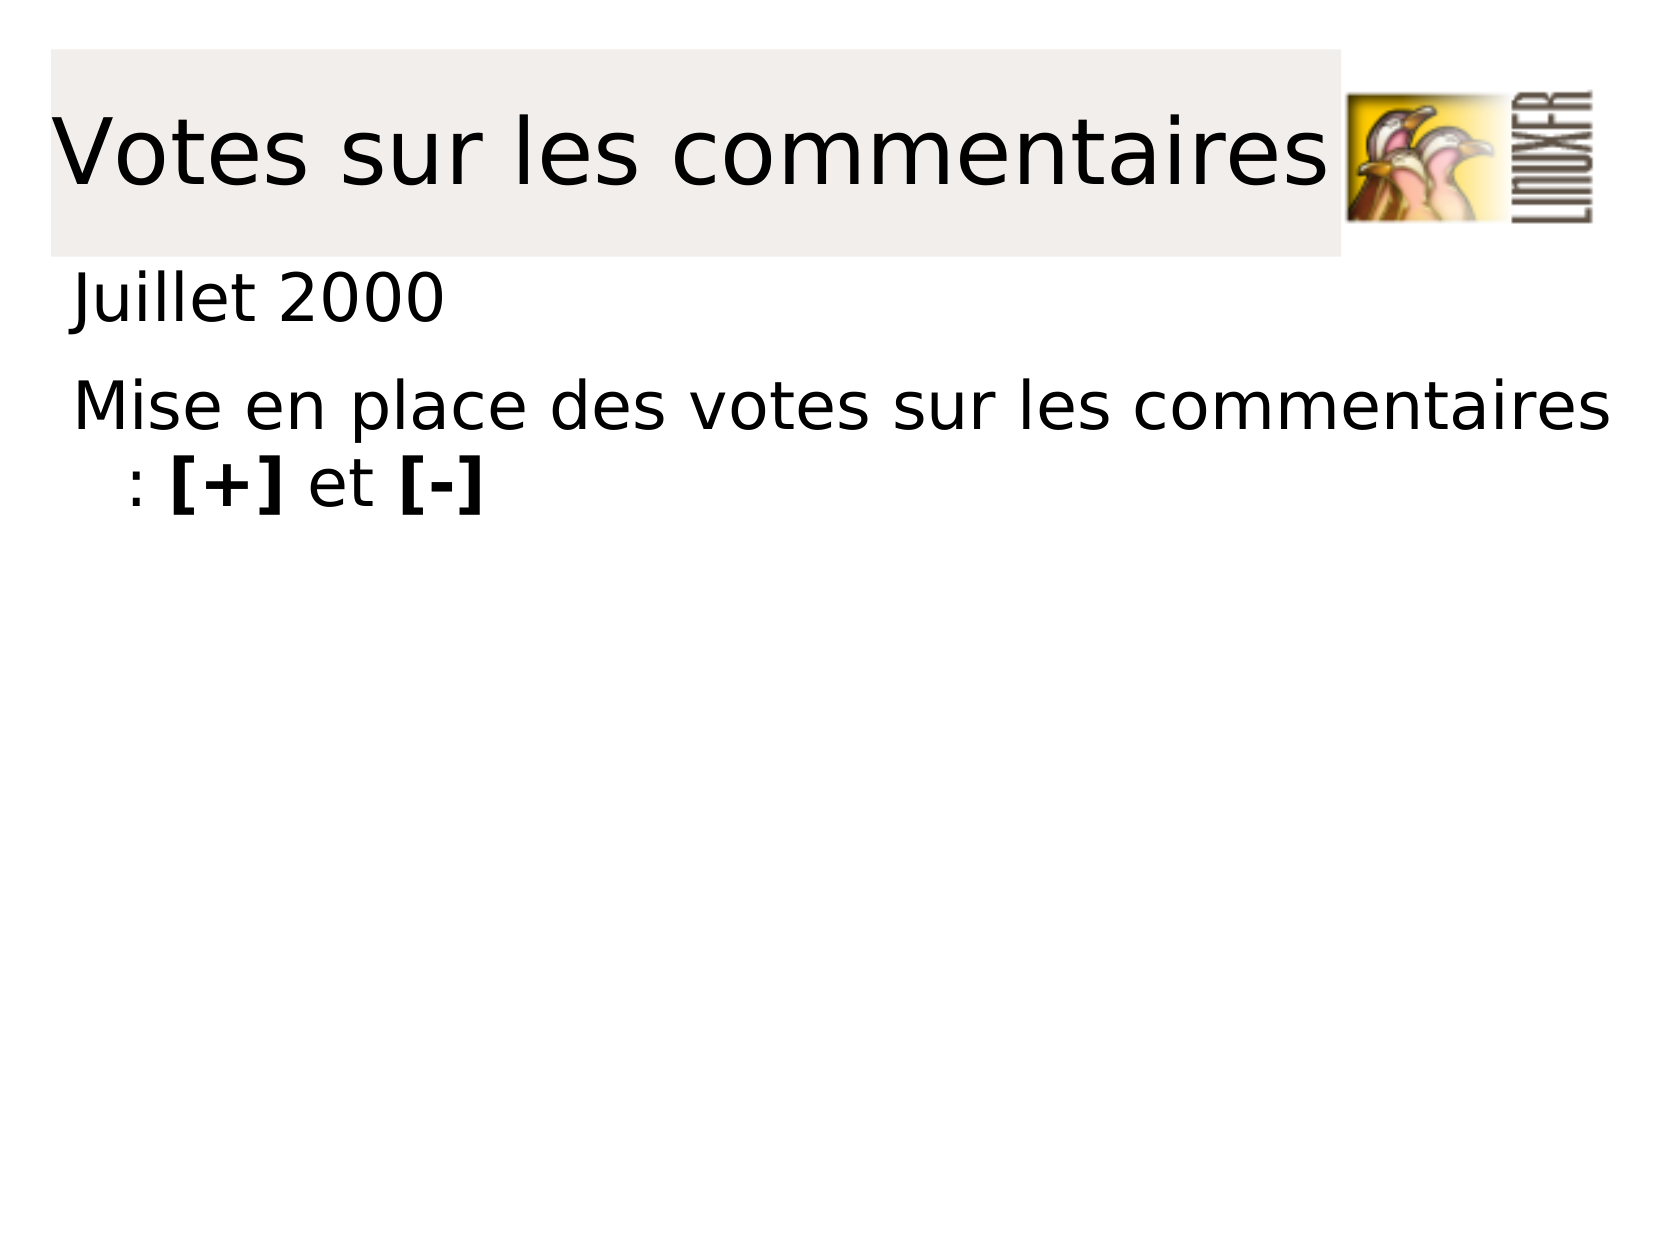

# Votes sur les commentaires
Juillet 2000
Mise en place des votes sur les commentaires : [+] et [-]